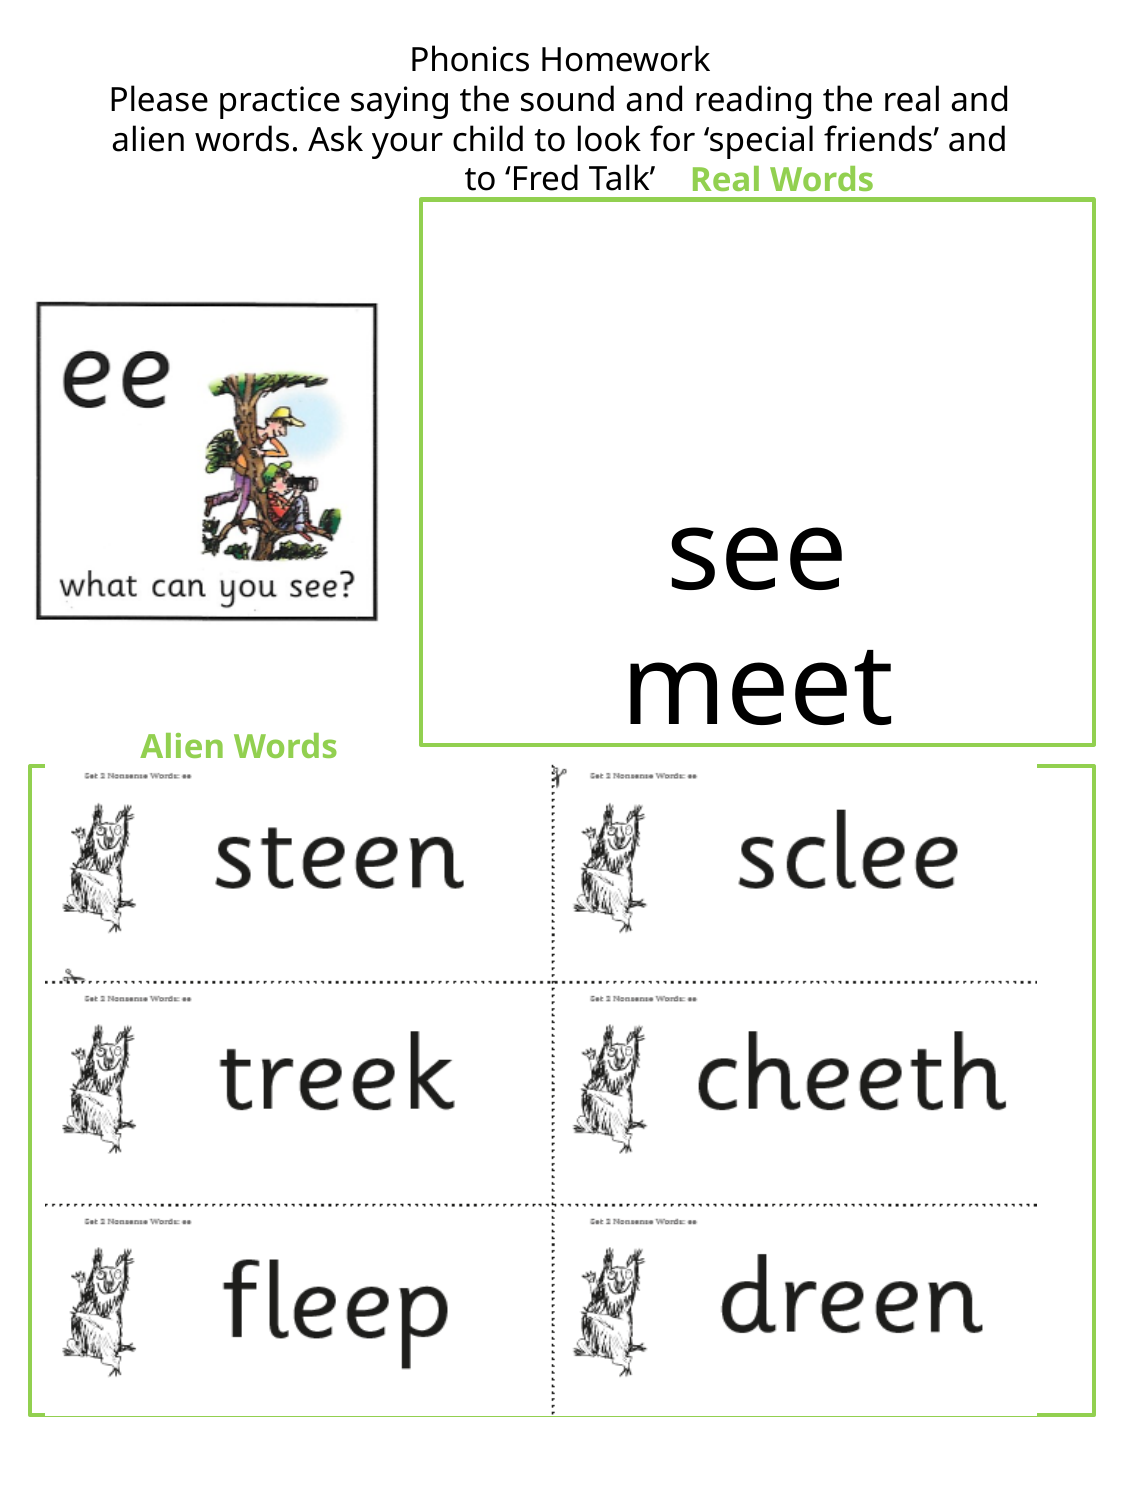

Phonics Homework
Please practice saying the sound and reading the real and alien words. Ask your child to look for ‘special friends’ and to ‘Fred Talk’
Real Words
see
meet
keep
greet
Alien Words